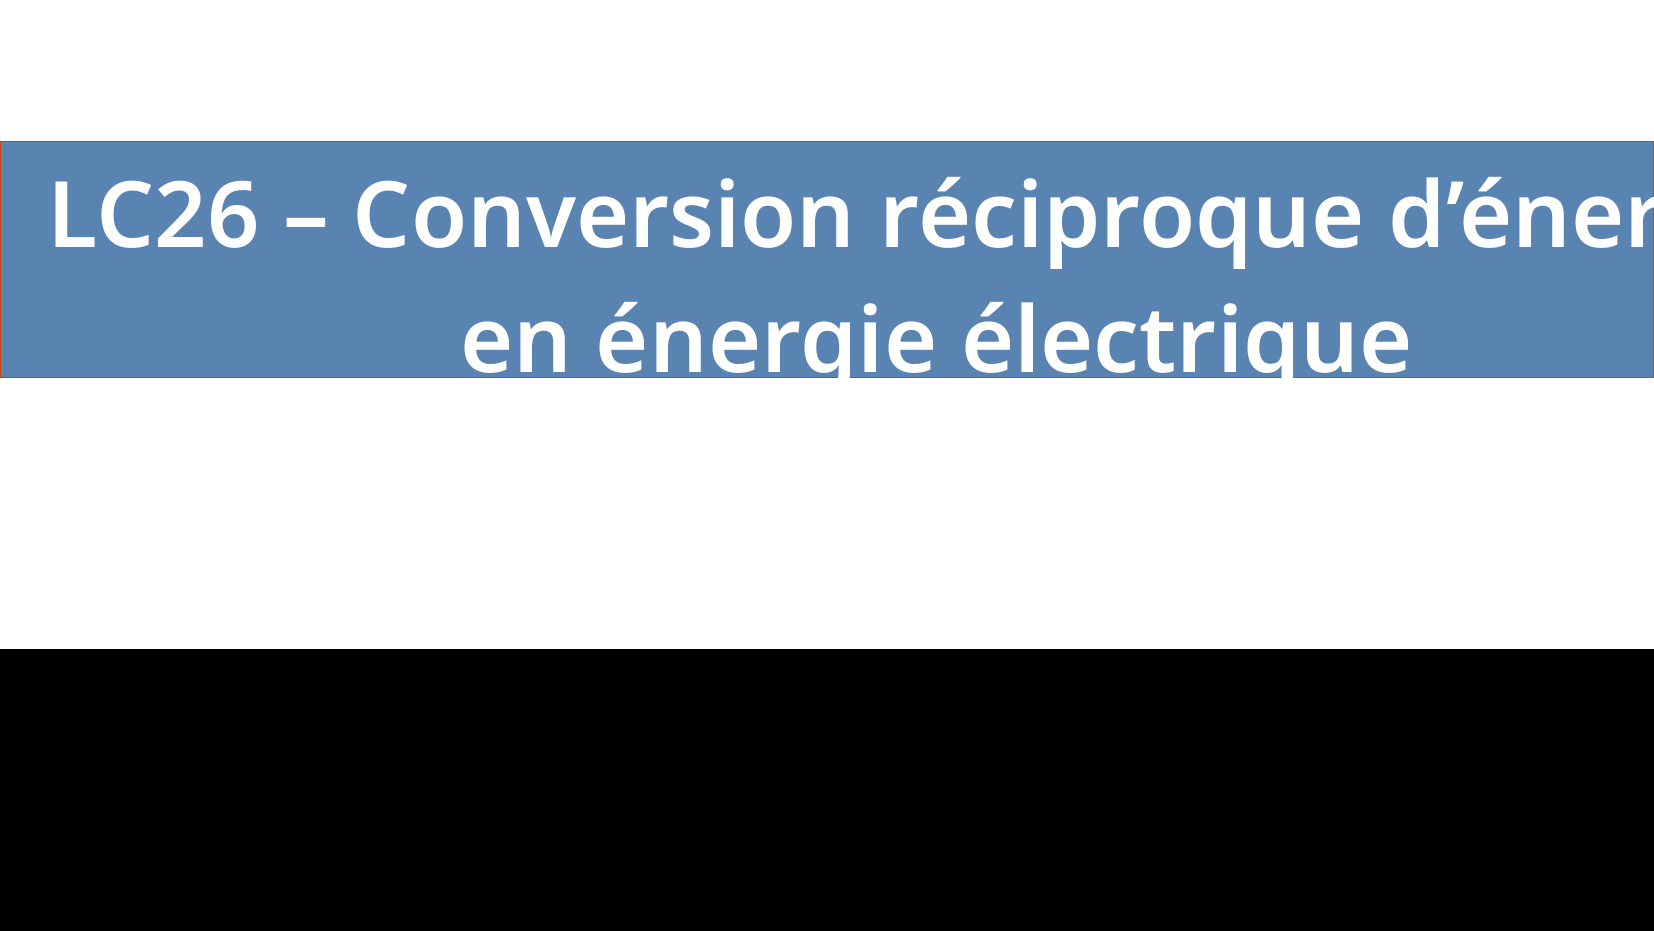

LC26 – Conversion réciproque d’énergie
en énergie électrique